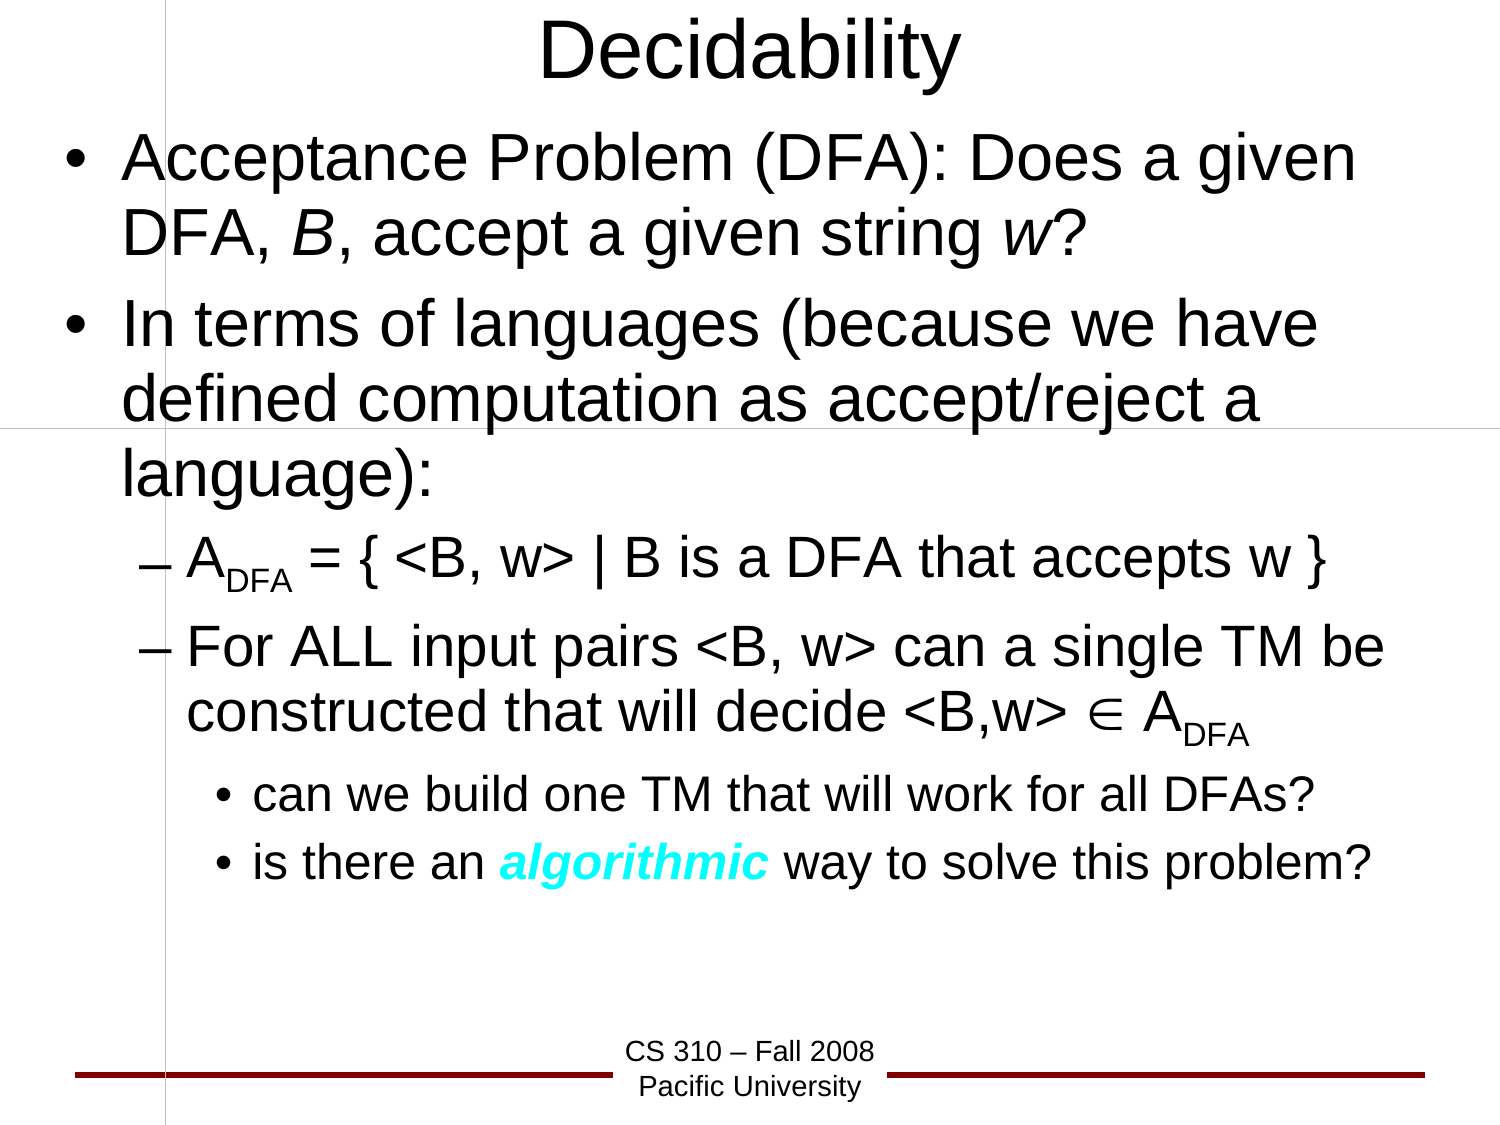

# Decidability
Acceptance Problem (DFA): Does a given DFA, B, accept a given string w?
In terms of languages (because we have defined computation as accept/reject a language):
ADFA = { <B, w> | B is a DFA that accepts w }
For ALL input pairs <B, w> can a single TM be constructed that will decide <B,w>  ADFA
can we build one TM that will work for all DFAs?
is there an algorithmic way to solve this problem?